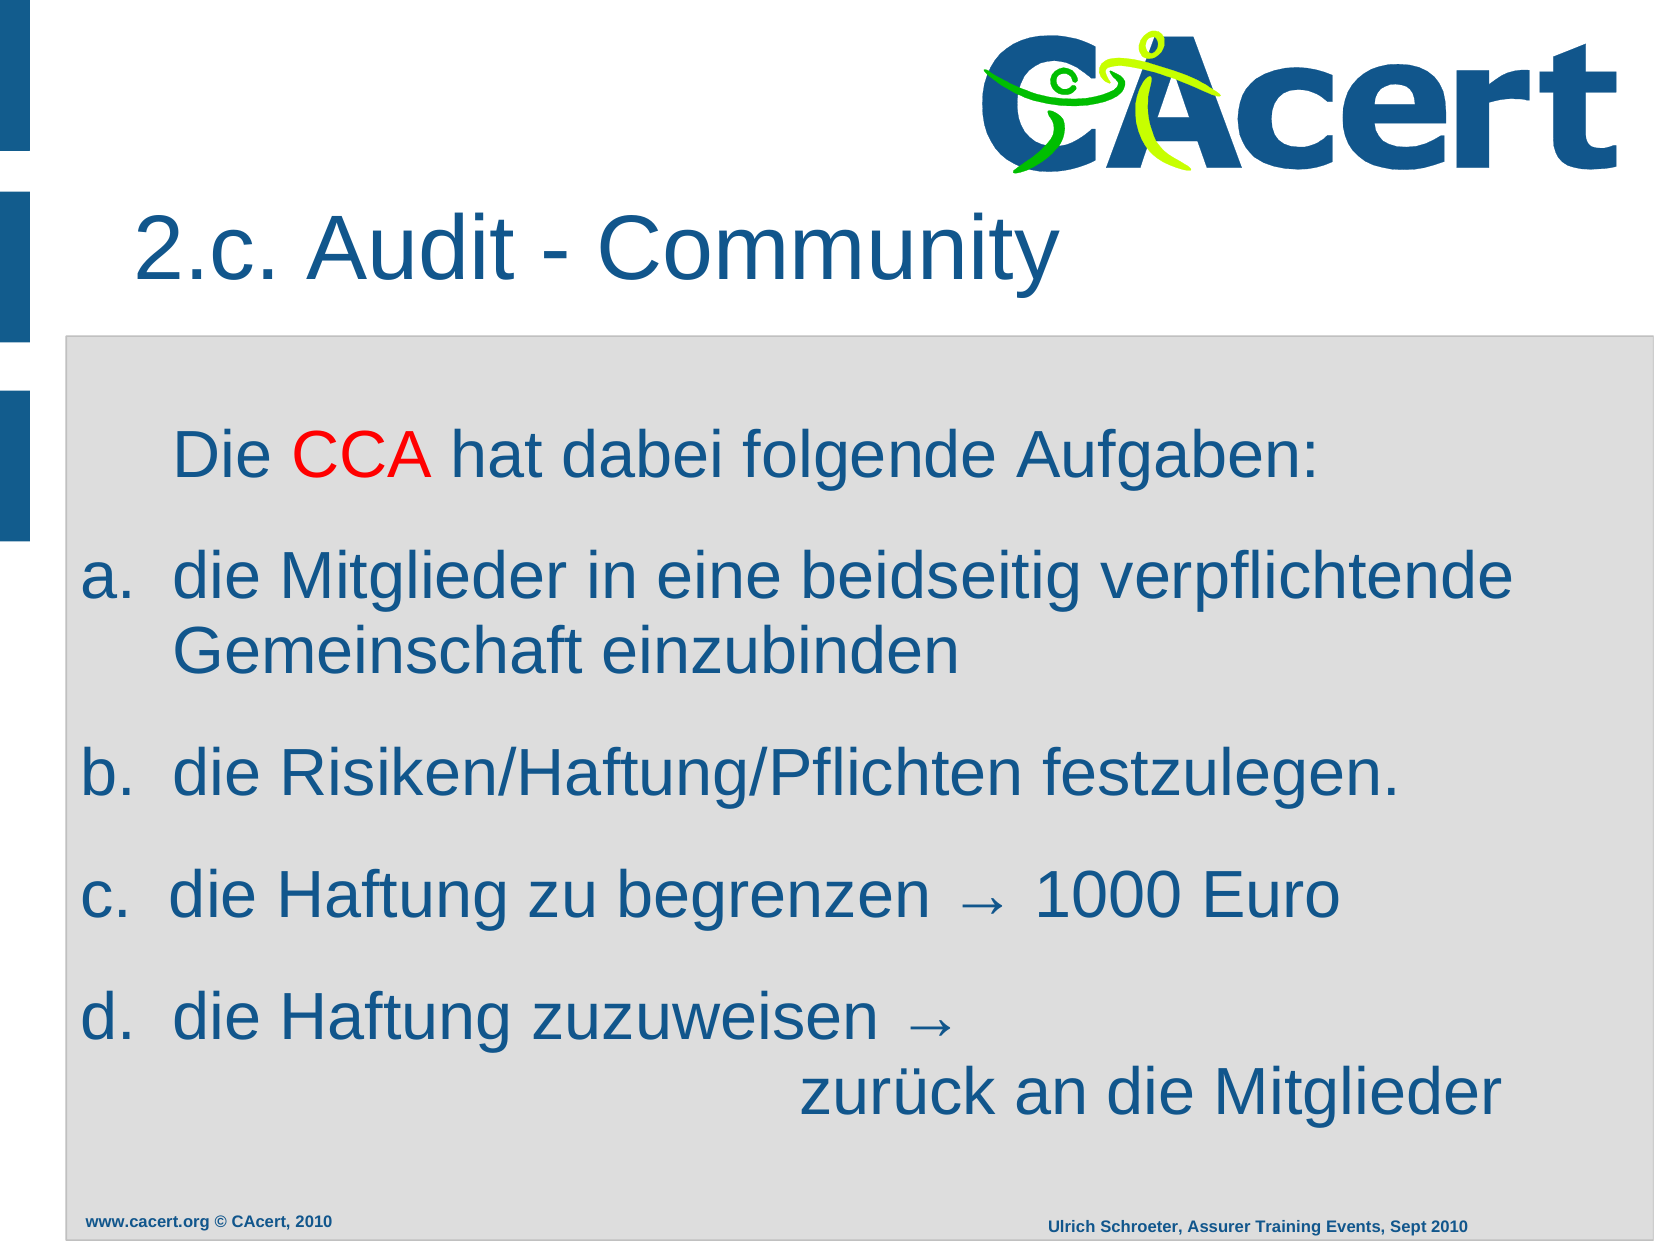

2.c. Audit - Community
 Die CCA hat dabei folgende Aufgaben:
a. die Mitglieder in eine beidseitig verpflichtende
 Gemeinschaft einzubinden
b. die Risiken/Haftung/Pflichten festzulegen.
c. die Haftung zu begrenzen → 1000 Euro
d. die Haftung zuzuweisen →
 zurück an die Mitglieder